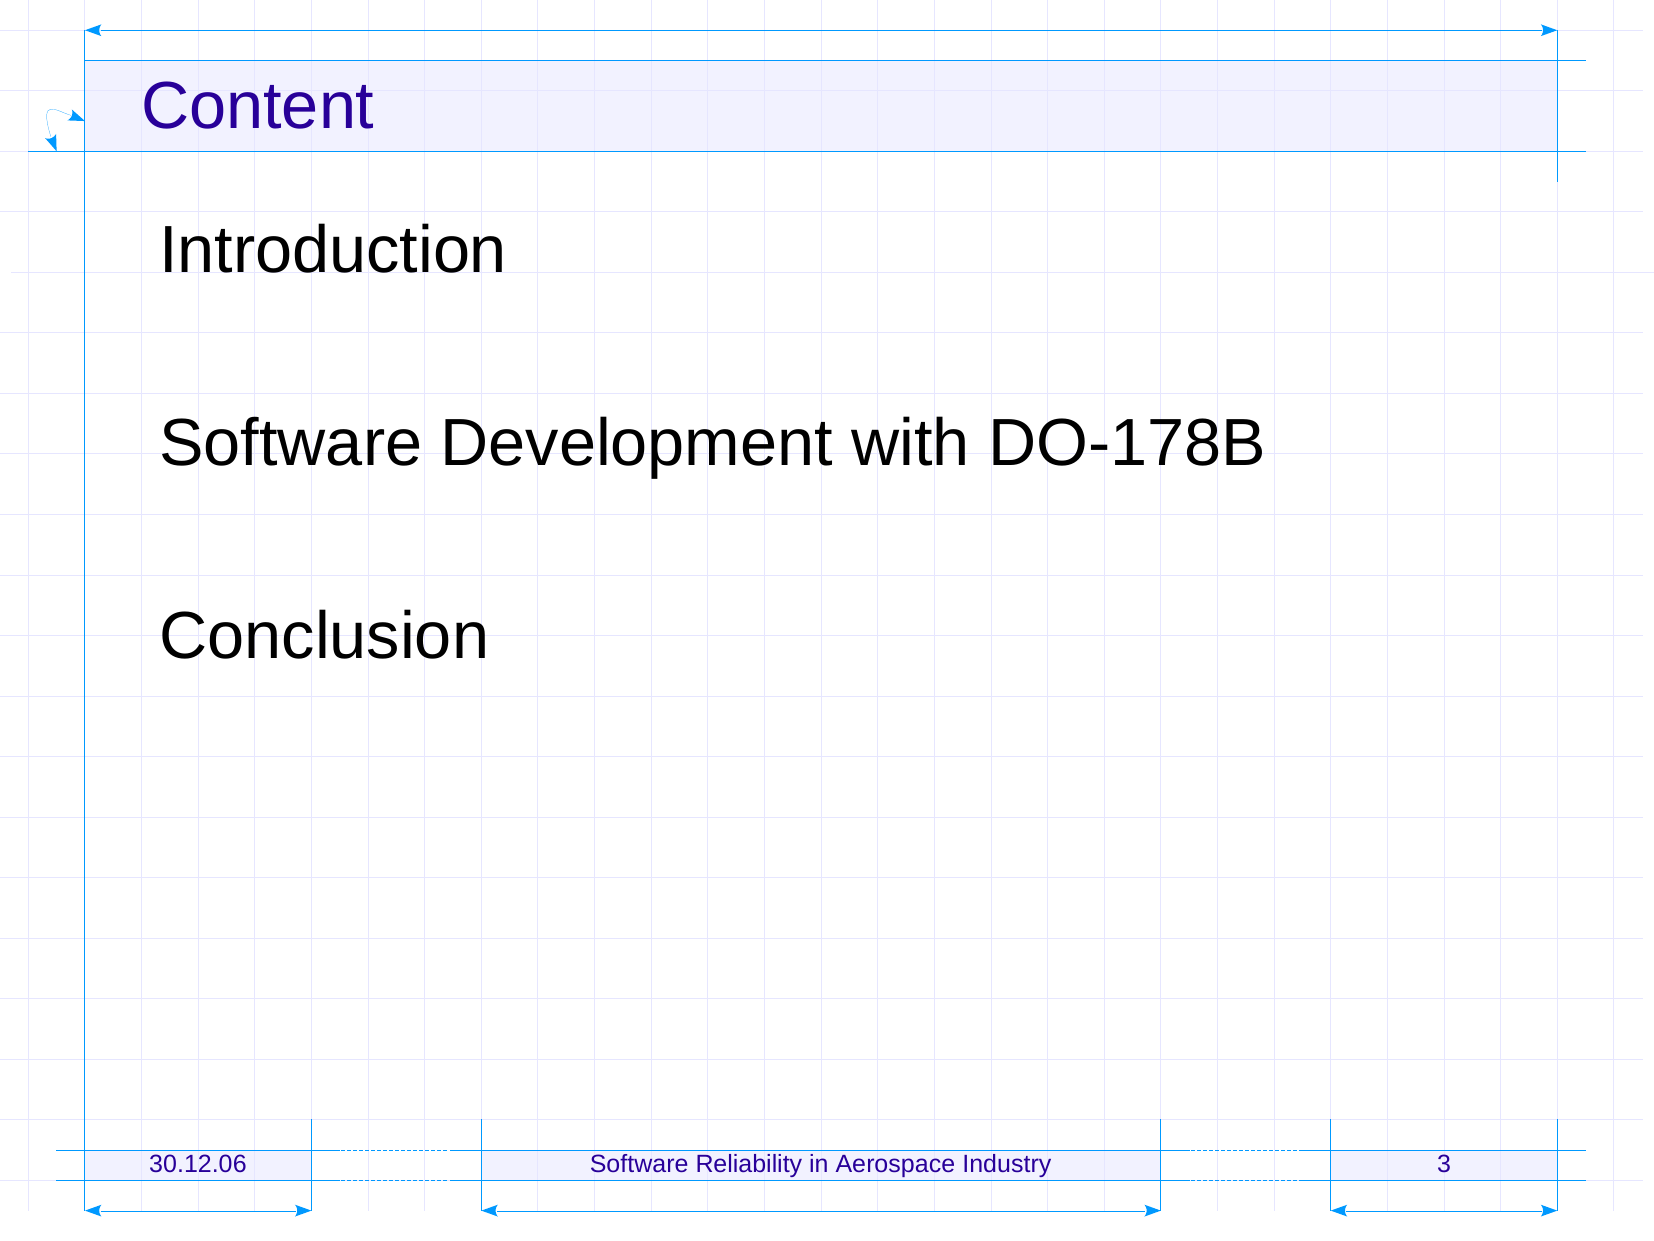

# Content
Introduction
Software Development with DO-178B
Conclusion
30.12.06
Software Reliability in Aerospace Industry
3